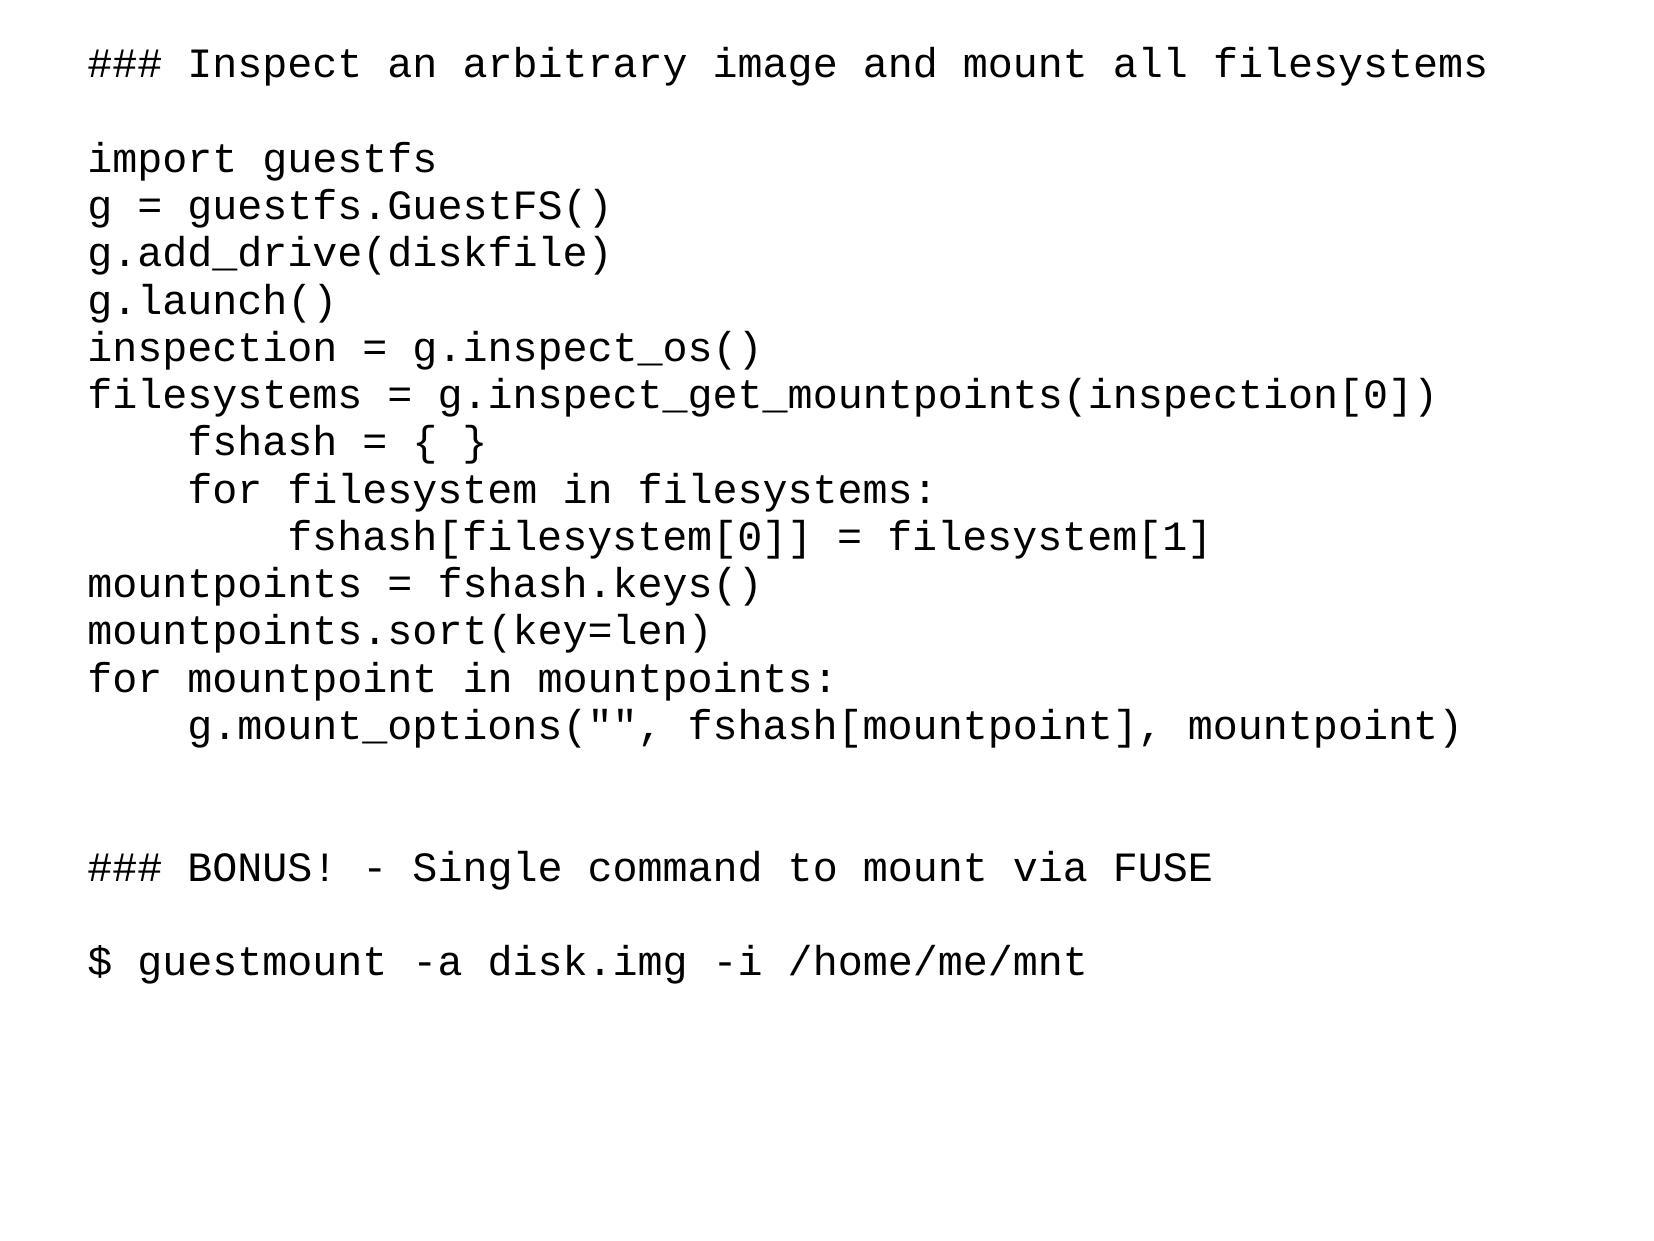

### Inspect an arbitrary image and mount all filesystems
import guestfs
g = guestfs.GuestFS()
g.add_drive(diskfile)
g.launch()
inspection = g.inspect_os()
filesystems = g.inspect_get_mountpoints(inspection[0])
 fshash = { }
 for filesystem in filesystems:
 fshash[filesystem[0]] = filesystem[1]
mountpoints = fshash.keys()
mountpoints.sort(key=len)
for mountpoint in mountpoints:
 g.mount_options("", fshash[mountpoint], mountpoint)
### BONUS! - Single command to mount via FUSE
$ guestmount -a disk.img -i /home/me/mnt
# Asdf
Asdf
Asdf
Asdf
Asdf
Asdf
Asfd